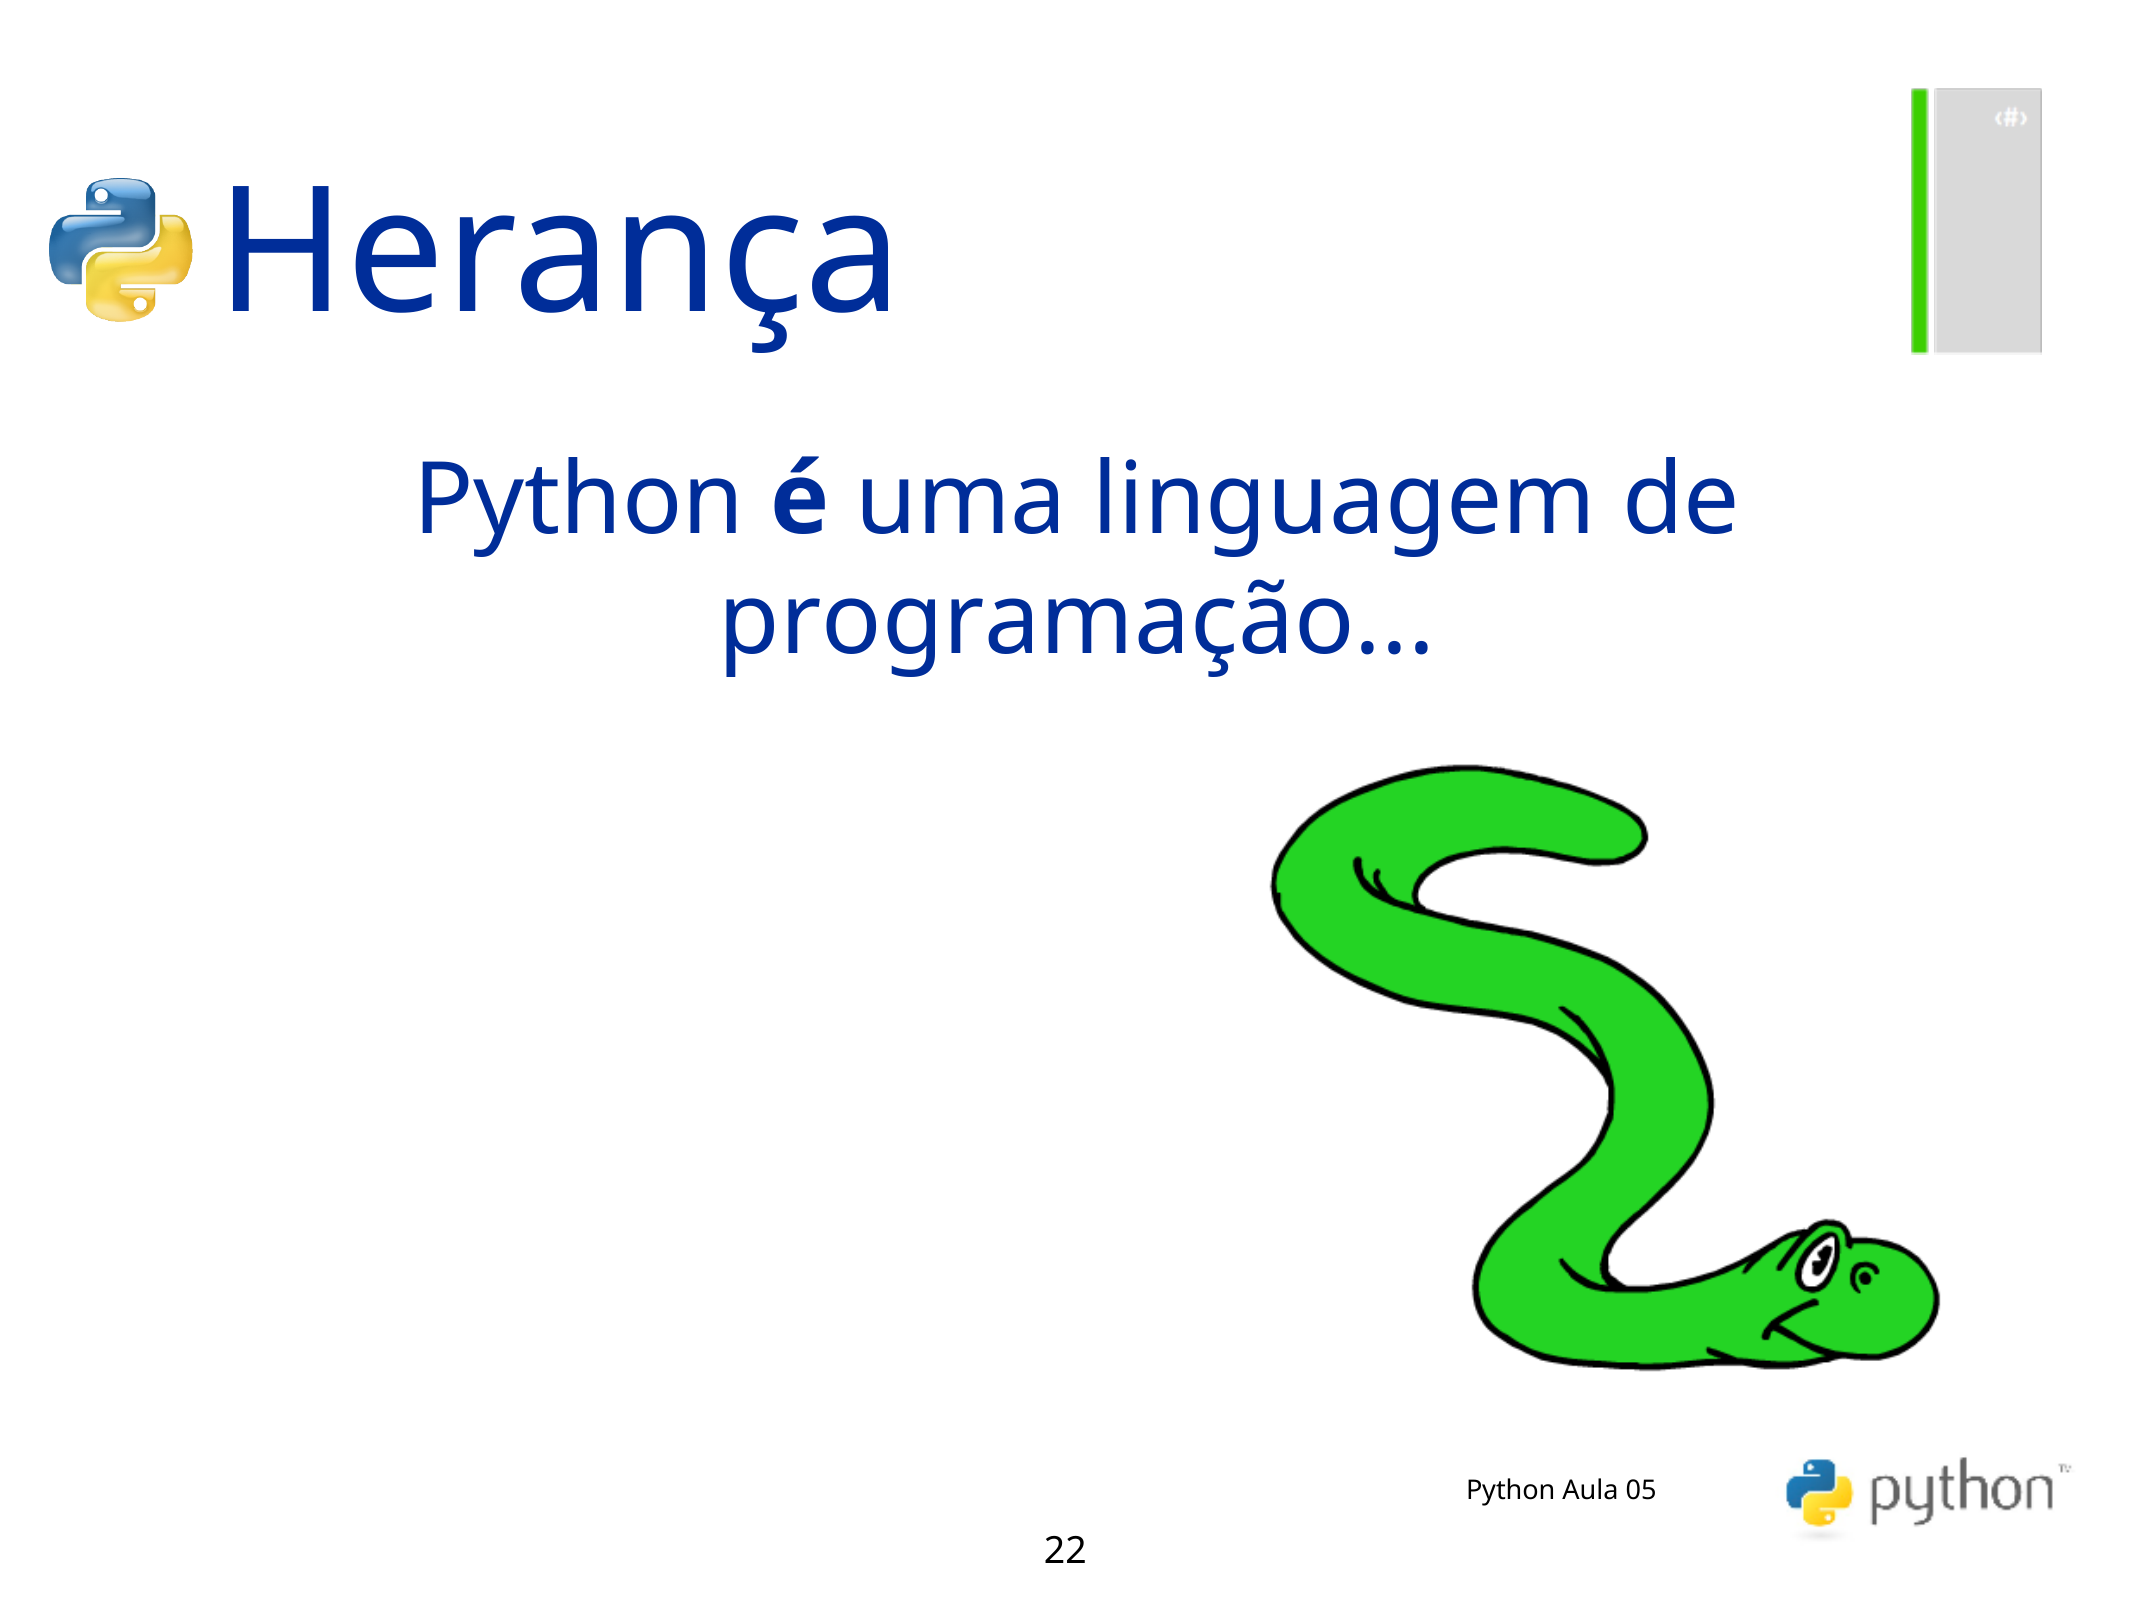

# Herança
Python é uma linguagem de programação...
Python Aula 05